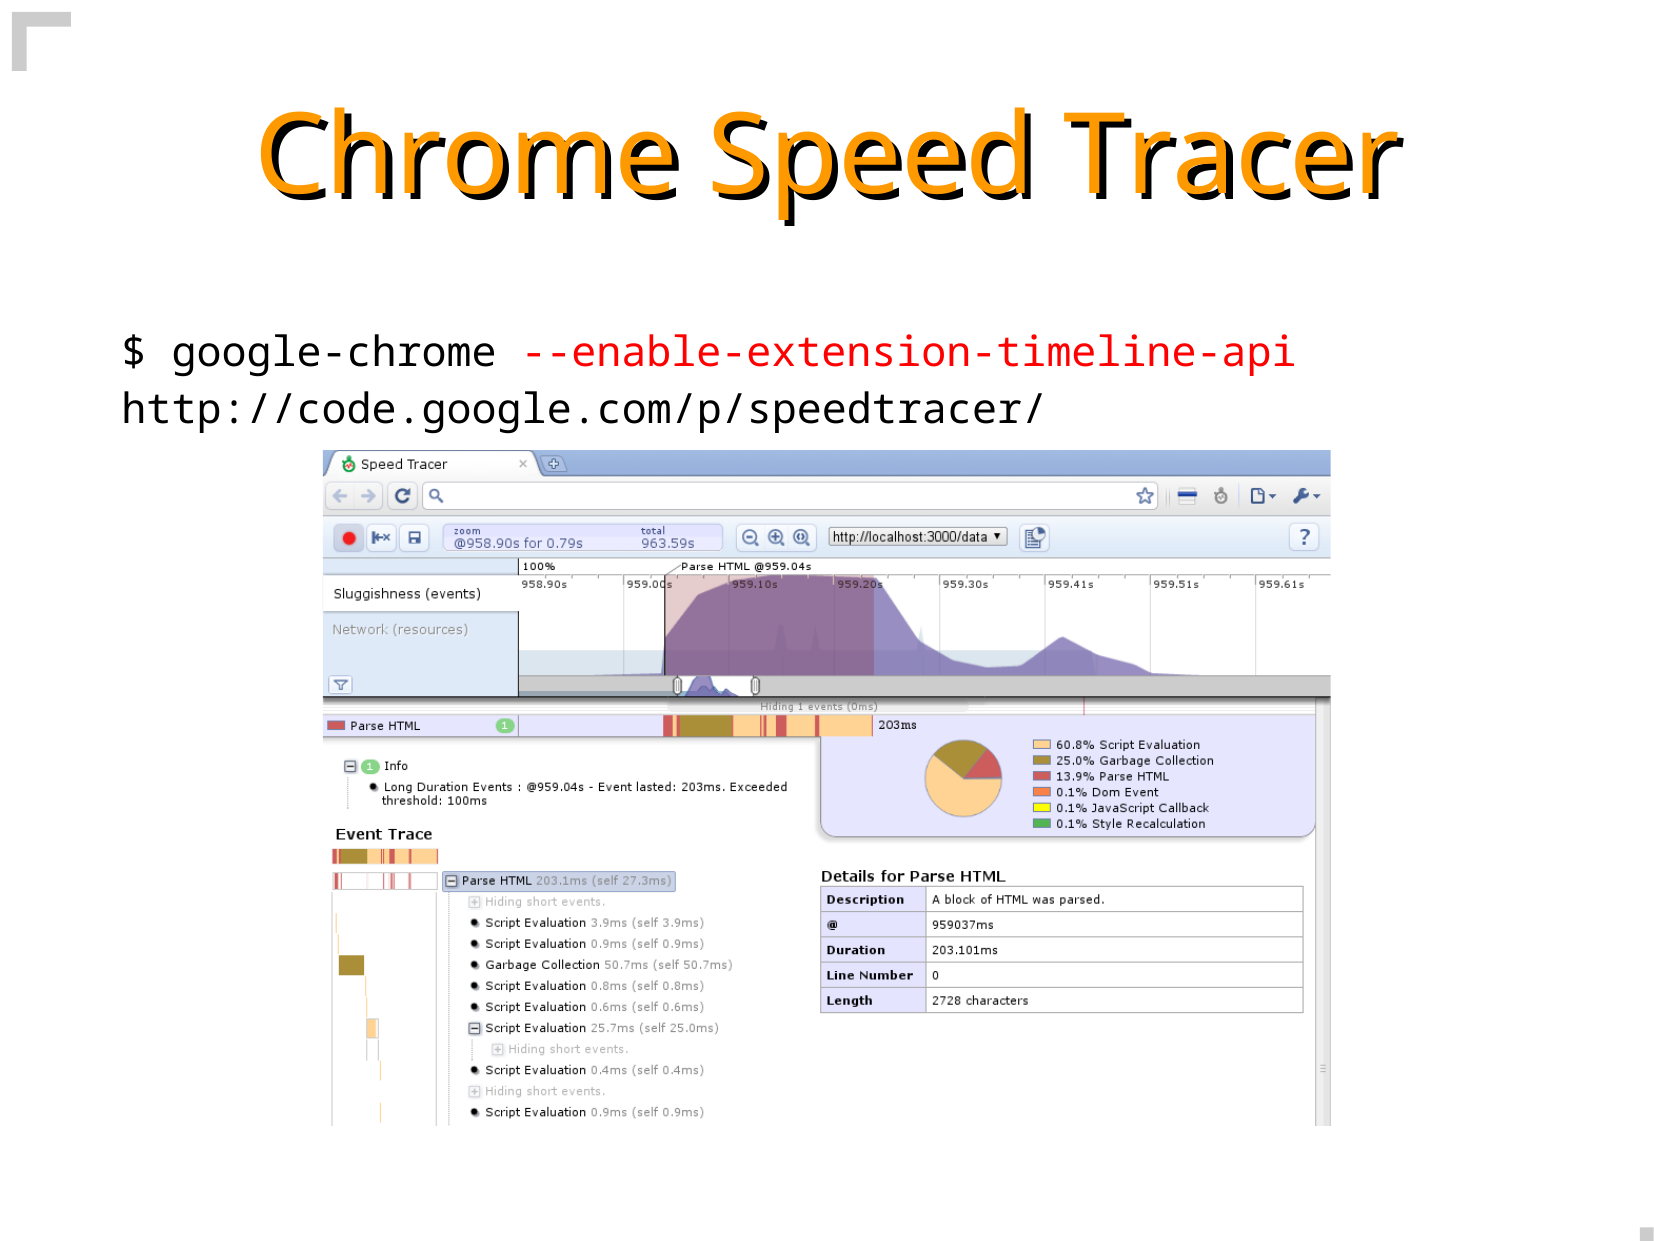

# Chrome Speed Tracer
$ google-chrome --enable-extension-timeline-api http://code.google.com/p/speedtracer/